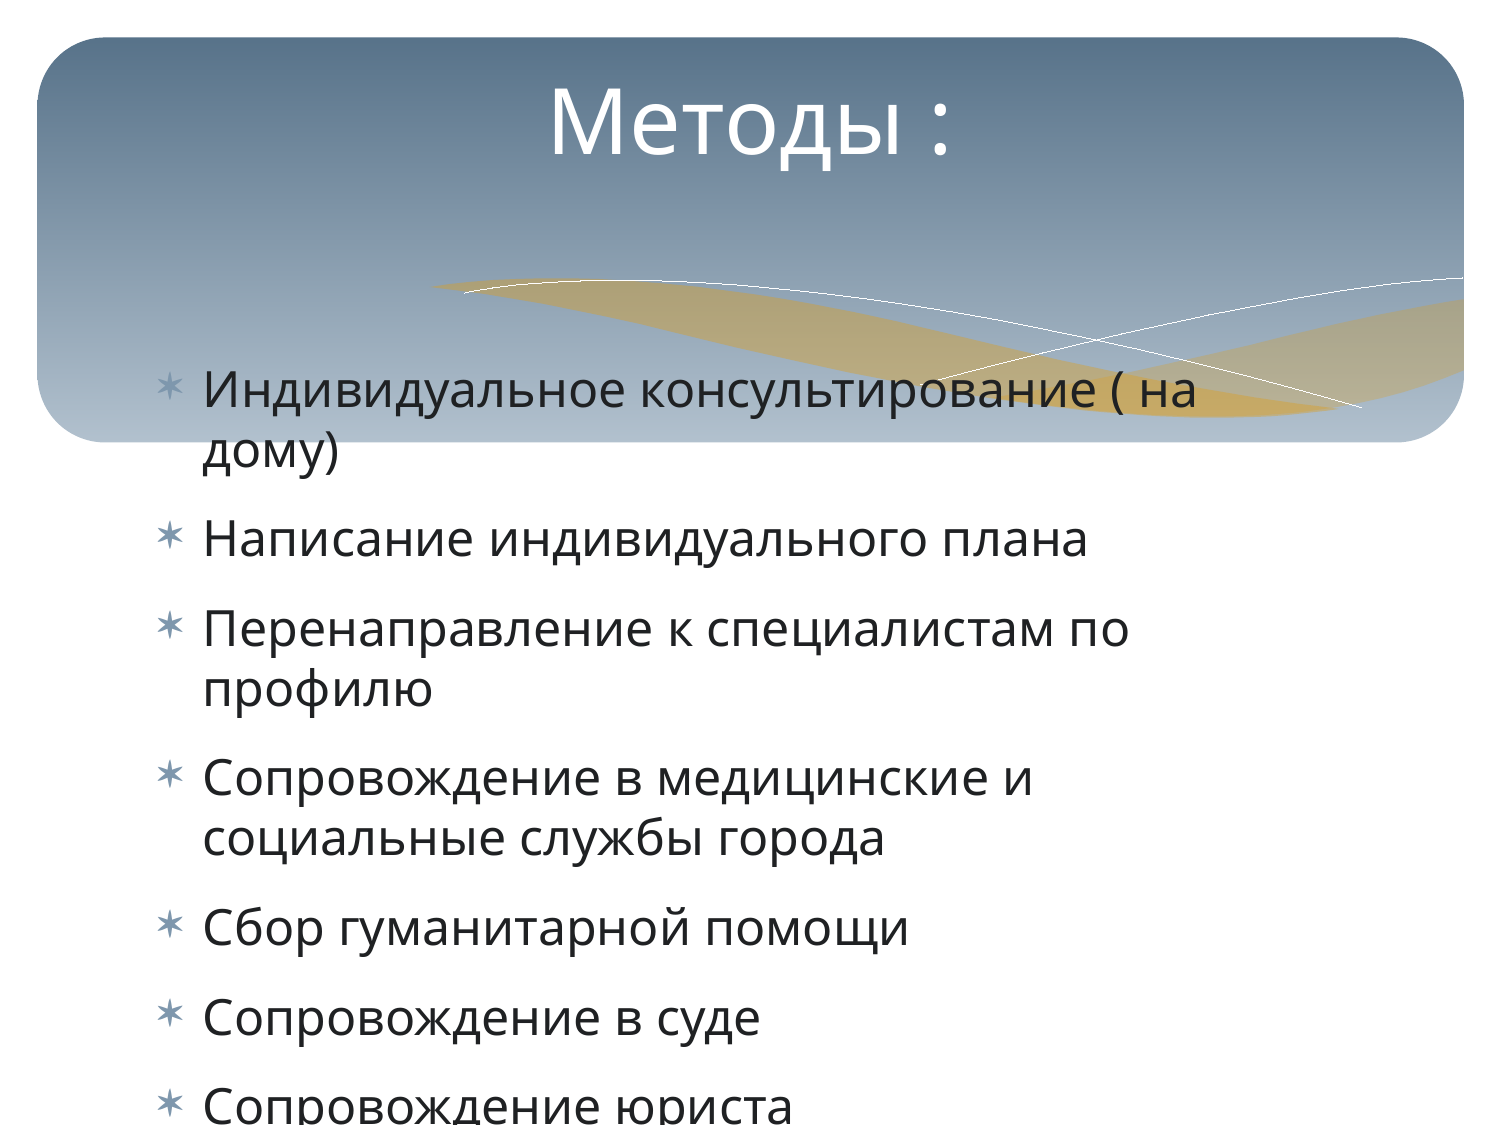

Методы :
# Индивидуальное консультирование ( на дому)
Написание индивидуального плана
Перенаправление к специалистам по профилю
Сопровождение в медицинские и социальные службы города
Сбор гуманитарной помощи
Сопровождение в суде
Сопровождение юриста